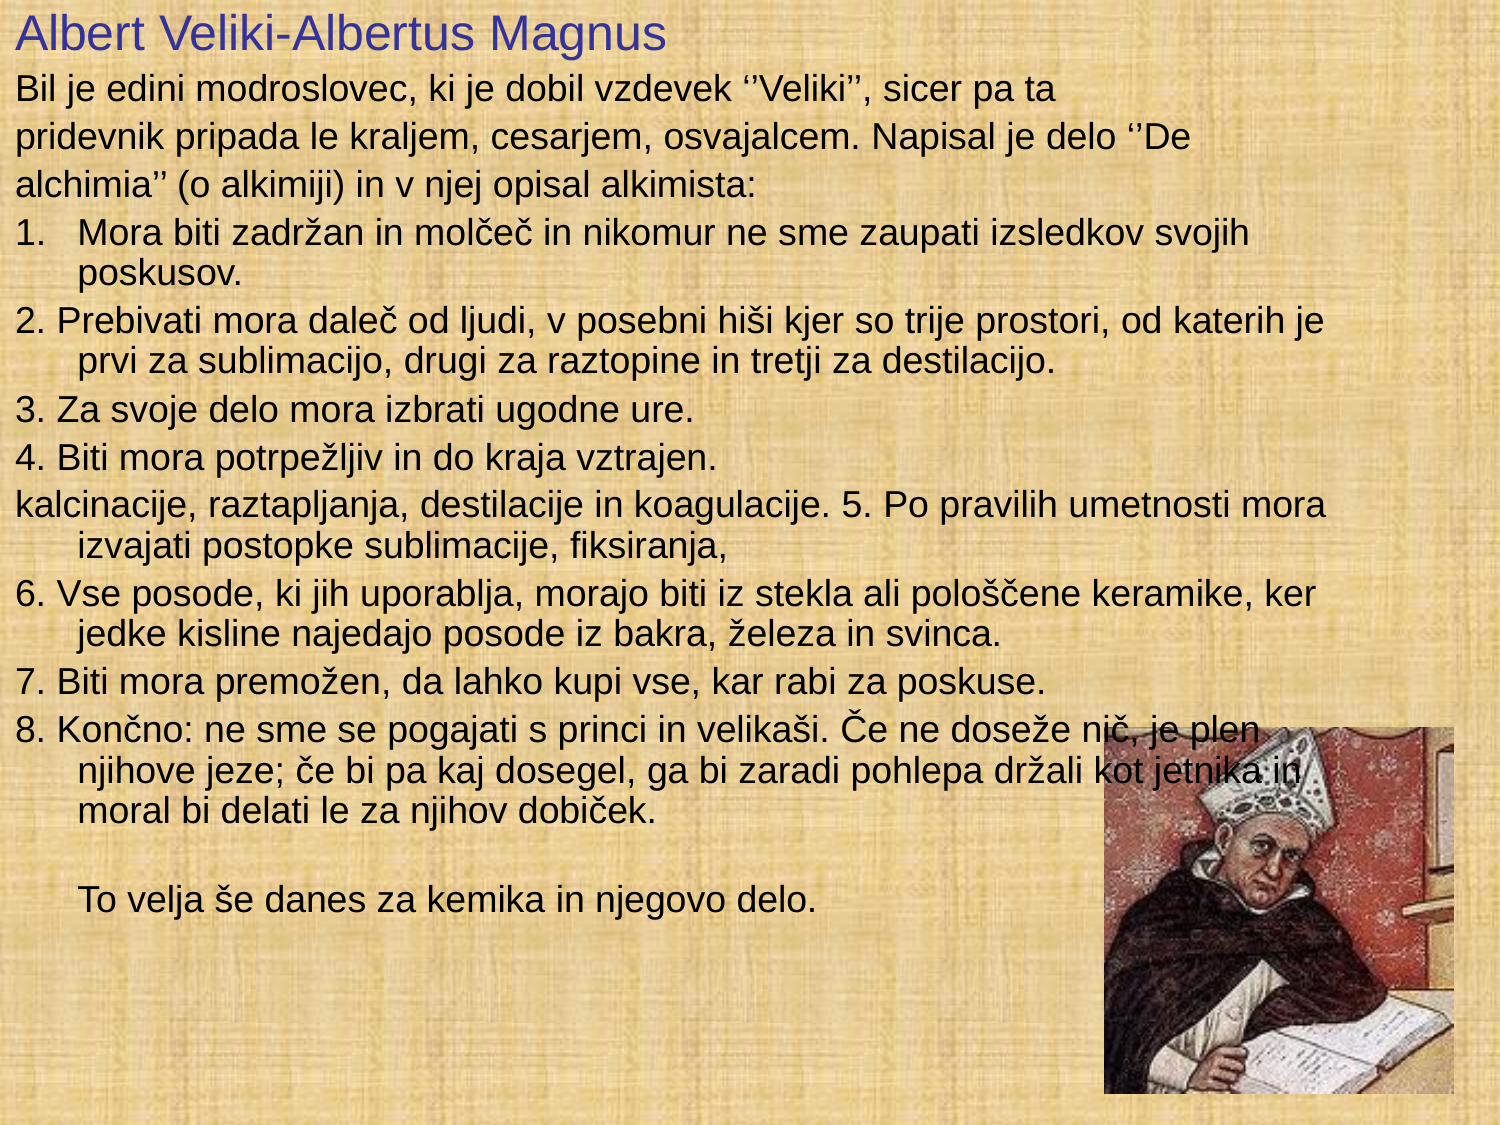

# Albert Veliki-Albertus Magnus
Bil je edini modroslovec, ki je dobil vzdevek ‘’Veliki’’, sicer pa ta
pridevnik pripada le kraljem, cesarjem, osvajalcem. Napisal je delo ‘’De
alchimia’’ (o alkimiji) in v njej opisal alkimista:
Mora biti zadržan in molčeč in nikomur ne sme zaupati izsledkov svojih poskusov.
2. Prebivati mora daleč od ljudi, v posebni hiši kjer so trije prostori, od katerih je prvi za sublimacijo, drugi za raztopine in tretji za destilacijo.
3. Za svoje delo mora izbrati ugodne ure.
4. Biti mora potrpežljiv in do kraja vztrajen.
kalcinacije, raztapljanja, destilacije in koagulacije. 5. Po pravilih umetnosti mora izvajati postopke sublimacije, fiksiranja,
6. Vse posode, ki jih uporablja, morajo biti iz stekla ali pološčene keramike, ker jedke kisline najedajo posode iz bakra, železa in svinca.
7. Biti mora premožen, da lahko kupi vse, kar rabi za poskuse.
8. Končno: ne sme se pogajati s princi in velikaši. Če ne doseže nič, je plen njihove jeze; če bi pa kaj dosegel, ga bi zaradi pohlepa držali kot jetnika in moral bi delati le za njihov dobiček.
To velja še danes za kemika in njegovo delo.